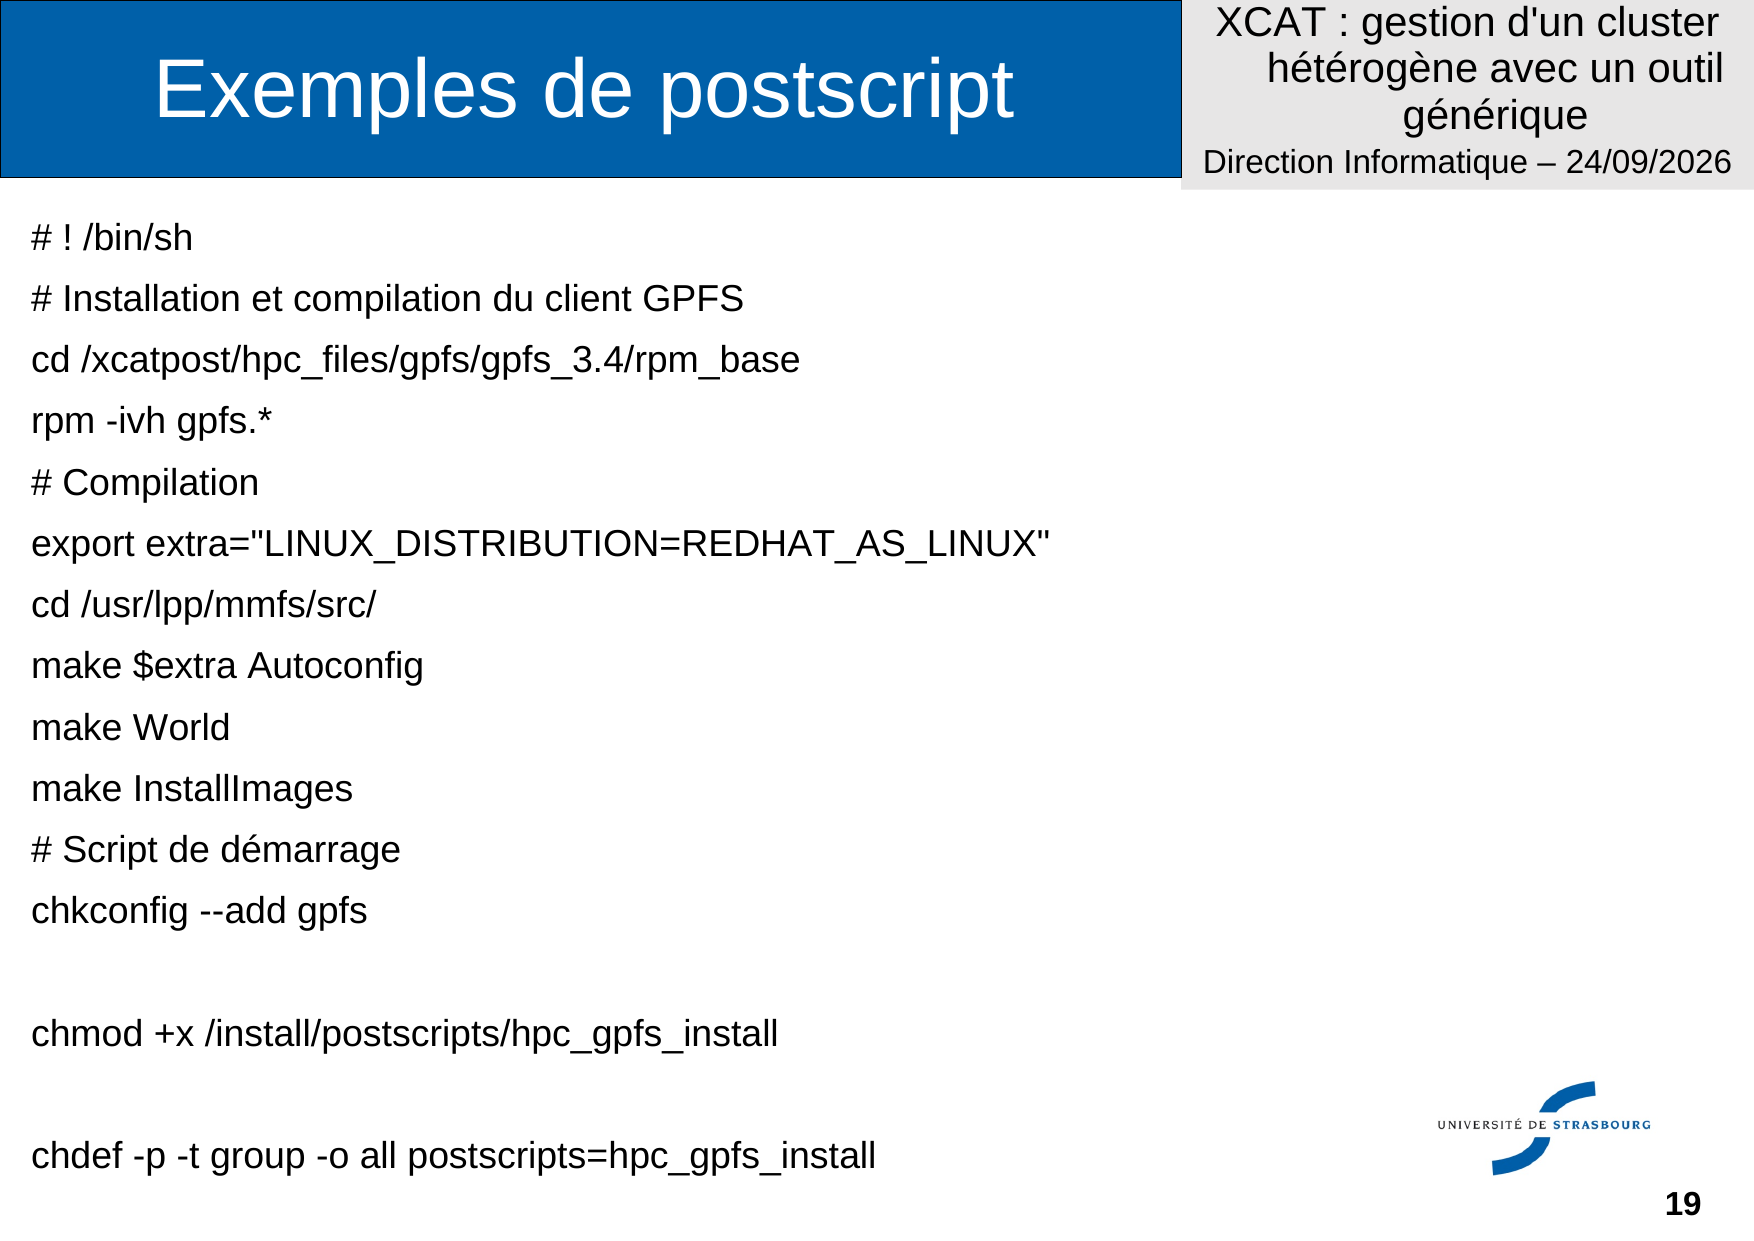

# Exemples de postscript
# ! /bin/sh
# Installation et compilation du client GPFS
cd /xcatpost/hpc_files/gpfs/gpfs_3.4/rpm_base
rpm -ivh gpfs.*
# Compilation
export extra="LINUX_DISTRIBUTION=REDHAT_AS_LINUX"
cd /usr/lpp/mmfs/src/
make $extra Autoconfig
make World
make InstallImages
# Script de démarrage
chkconfig --add gpfs
chmod +x /install/postscripts/hpc_gpfs_install
chdef -p -t group -o all postscripts=hpc_gpfs_install
19